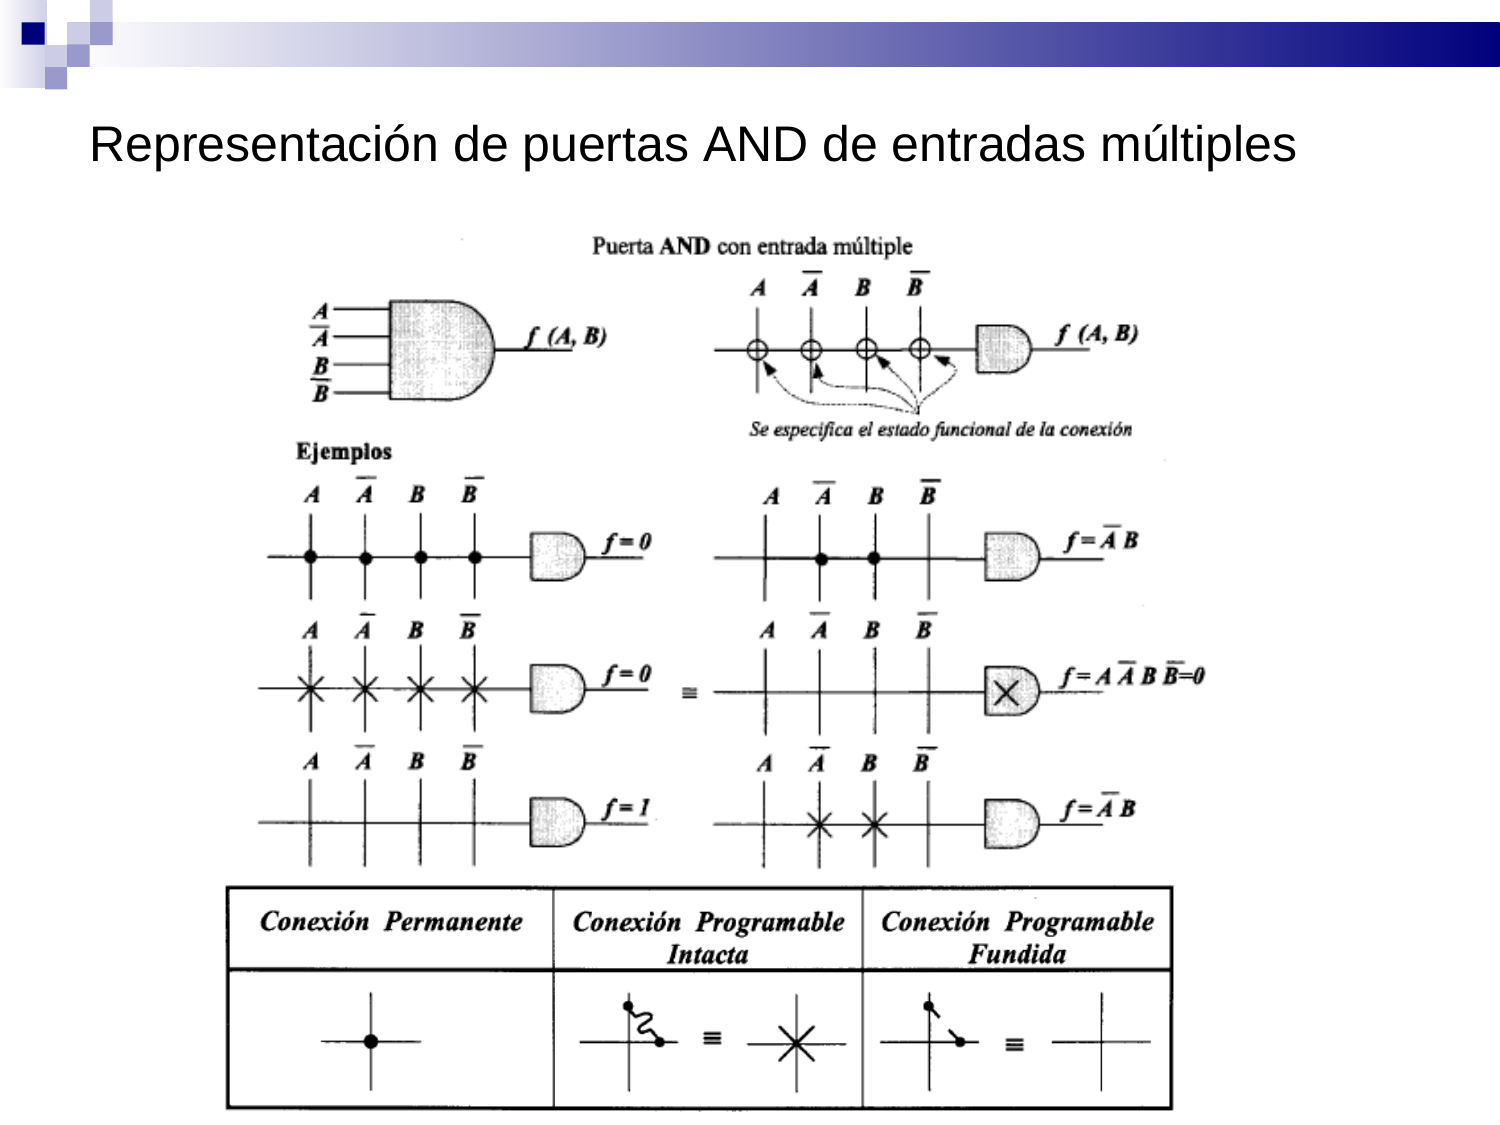

# Representación de puertas AND de entradas múltiples